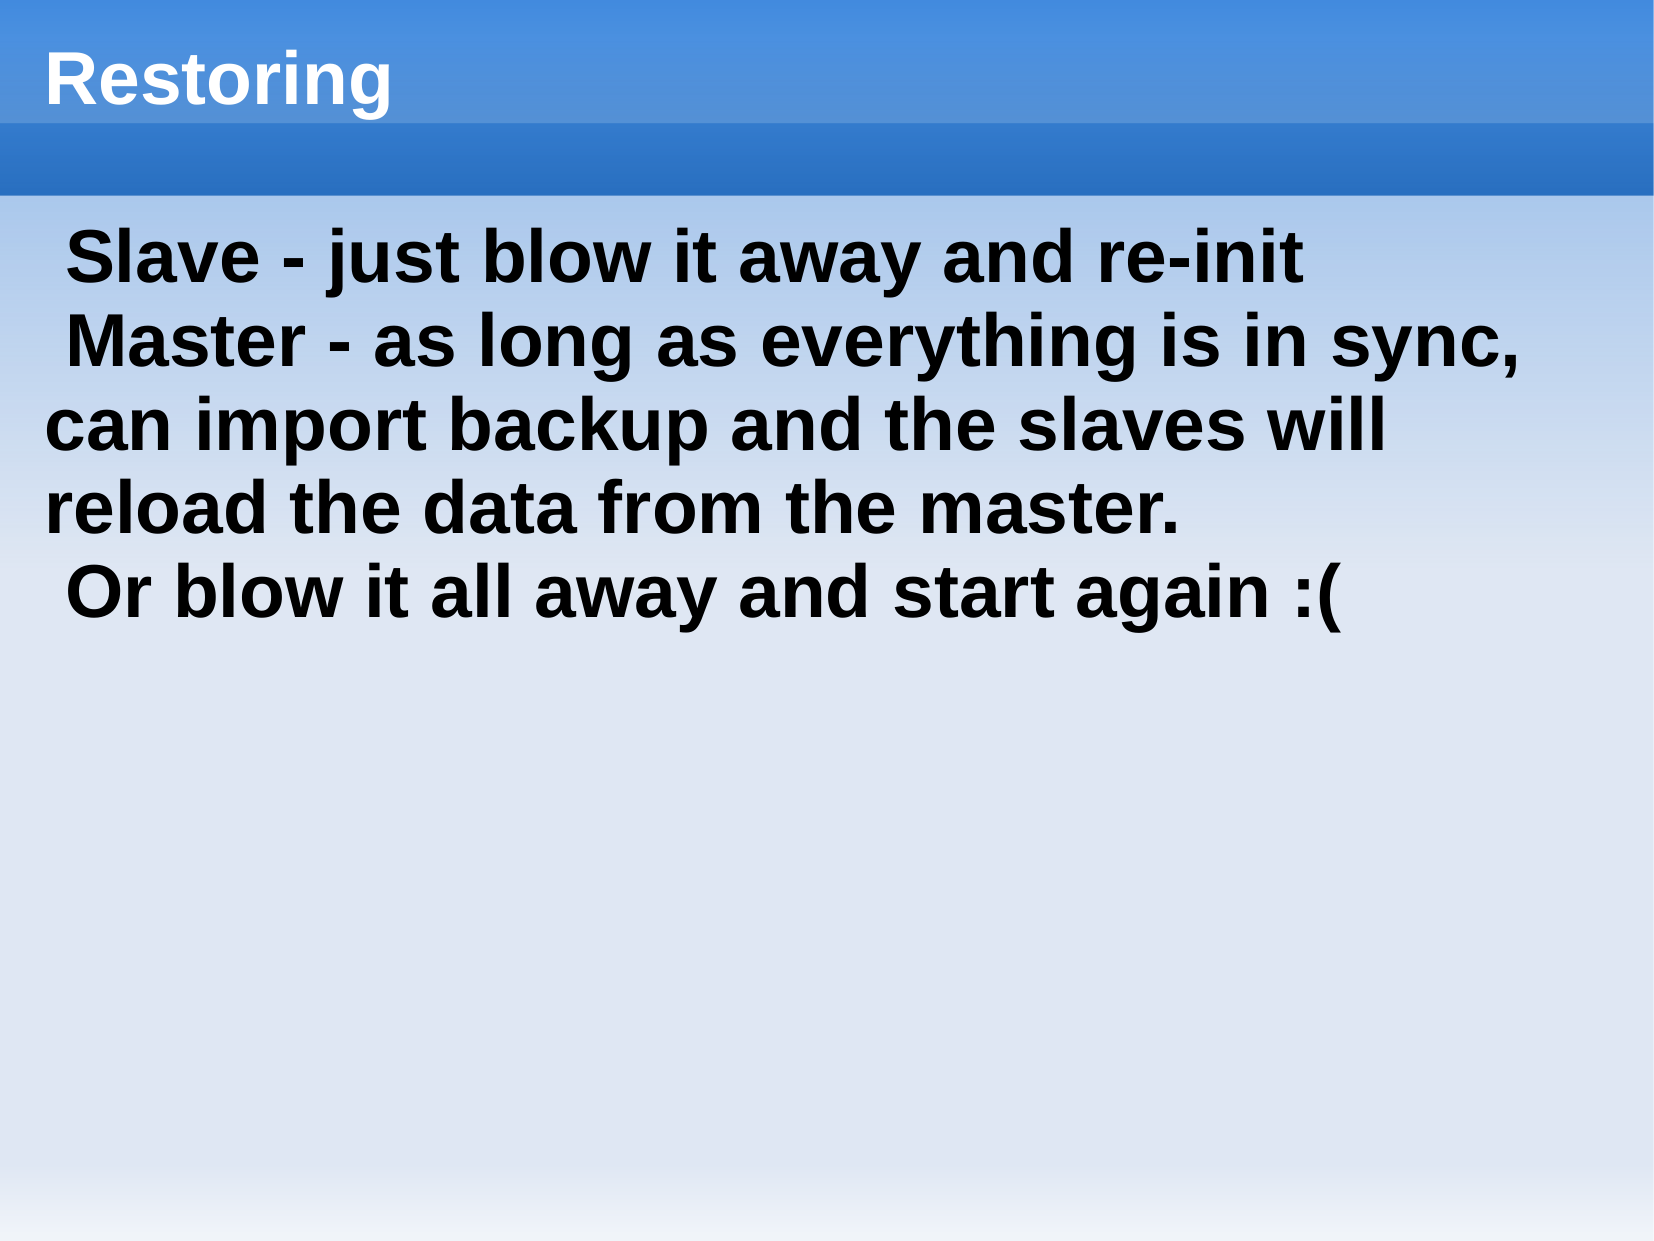

Restoring
 Slave - just blow it away and re-init
 Master - as long as everything is in sync, can import backup and the slaves will reload the data from the master.
 Or blow it all away and start again :(